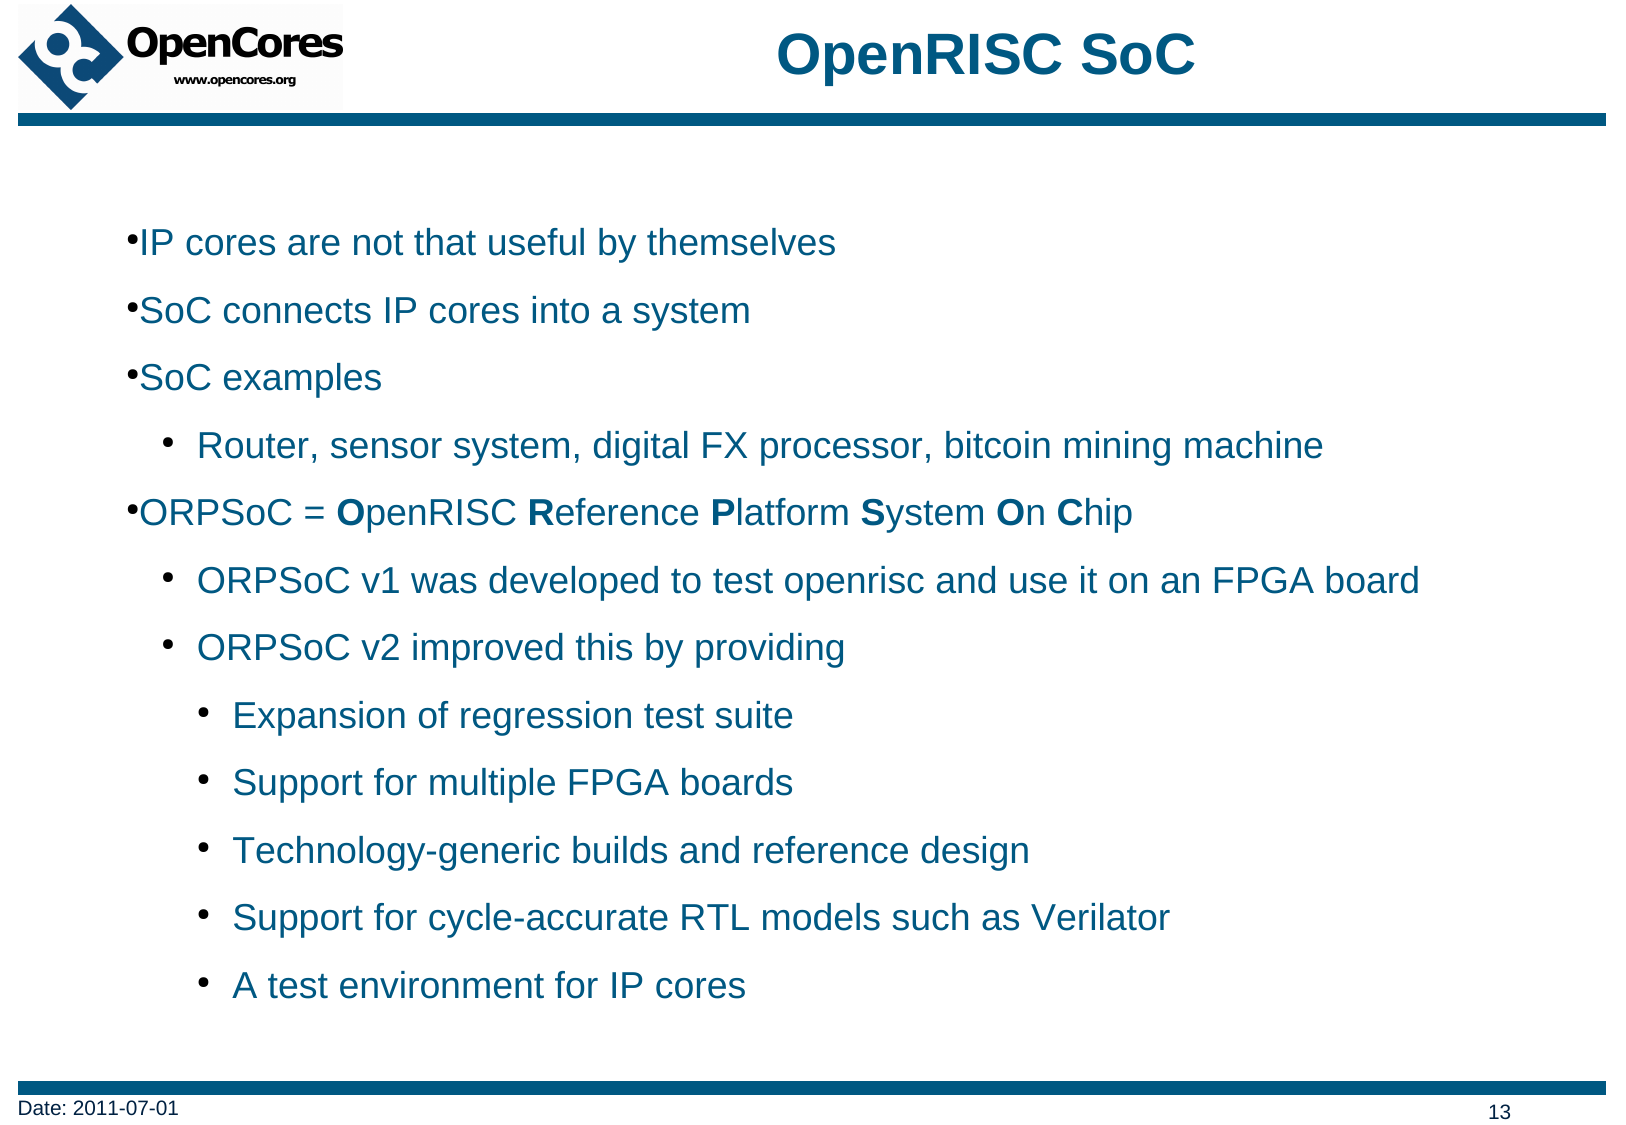

OpenRISC SoC
IP cores are not that useful by themselves
SoC connects IP cores into a system
SoC examples
Router, sensor system, digital FX processor, bitcoin mining machine
ORPSoC = OpenRISC Reference Platform System On Chip
ORPSoC v1 was developed to test openrisc and use it on an FPGA board
ORPSoC v2 improved this by providing
Expansion of regression test suite
Support for multiple FPGA boards
Technology-generic builds and reference design
Support for cycle-accurate RTL models such as Verilator
A test environment for IP cores